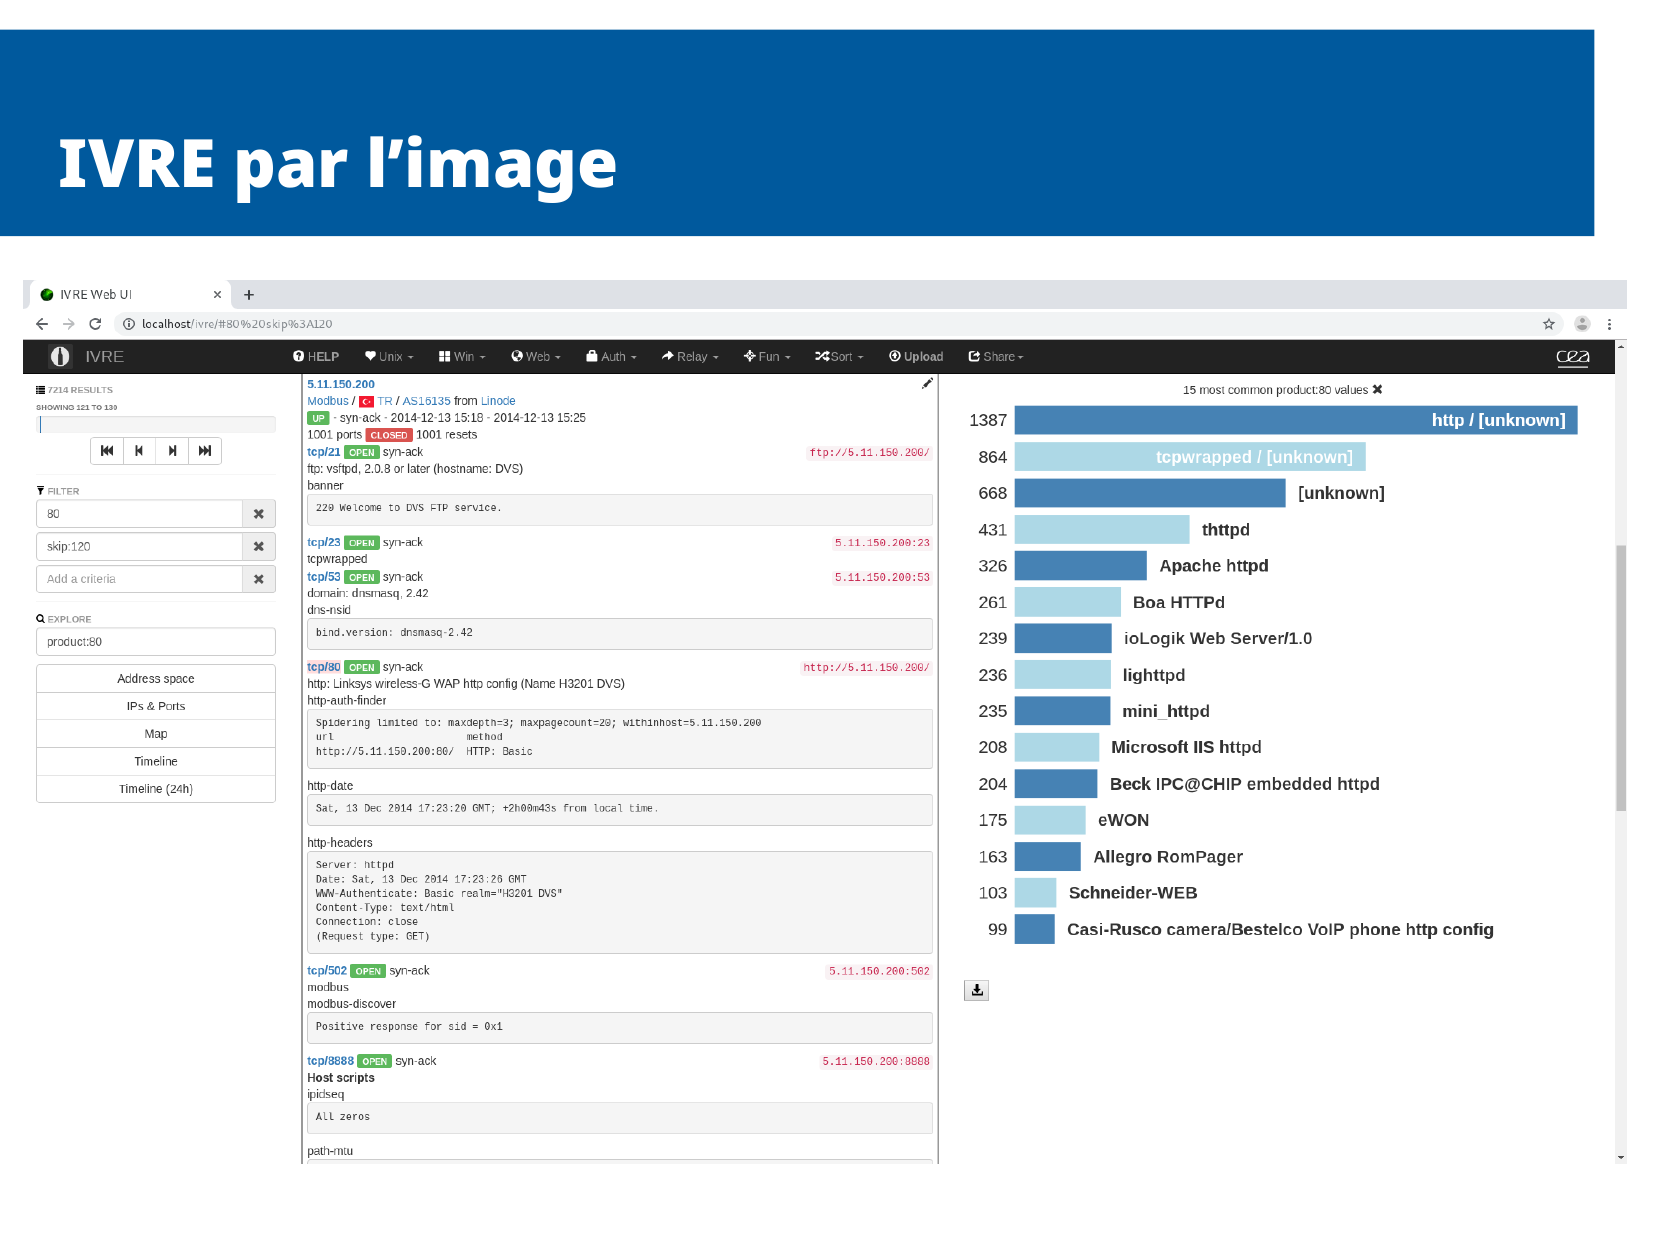

# IVRE par l’image
115
blog.lrdf.fr - Licence CC-BY-NC-SA